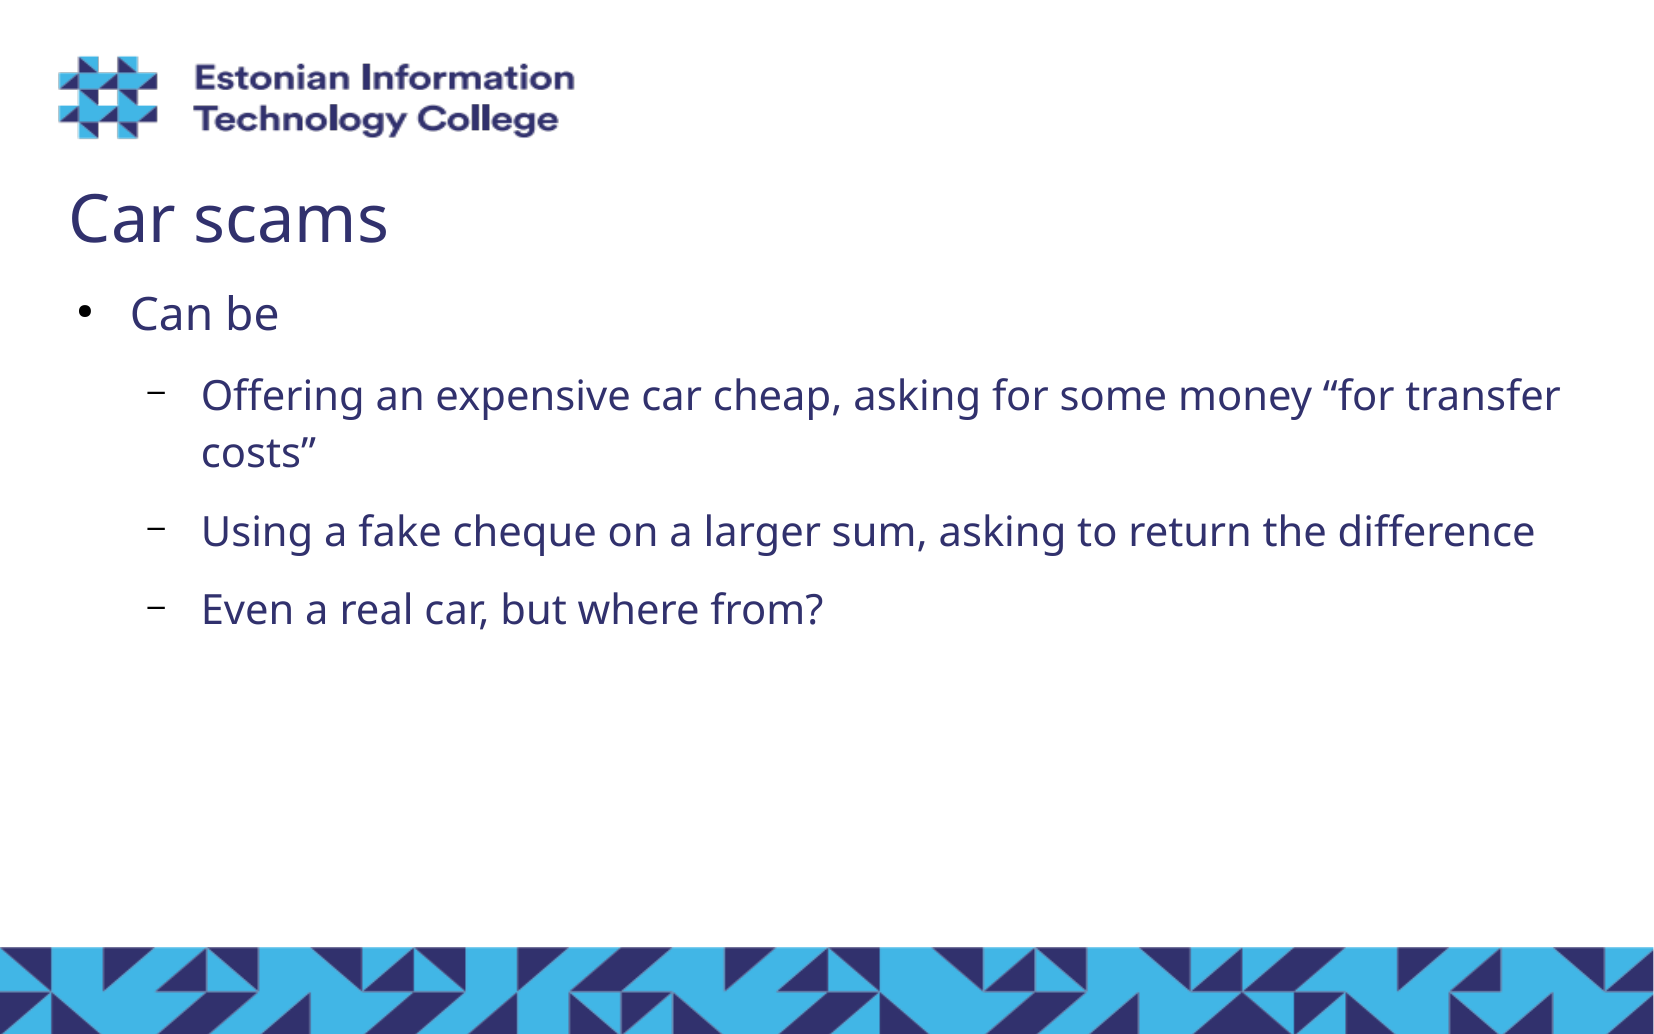

# Car scams
Can be
Offering an expensive car cheap, asking for some money “for transfer costs”
Using a fake cheque on a larger sum, asking to return the difference
Even a real car, but where from?